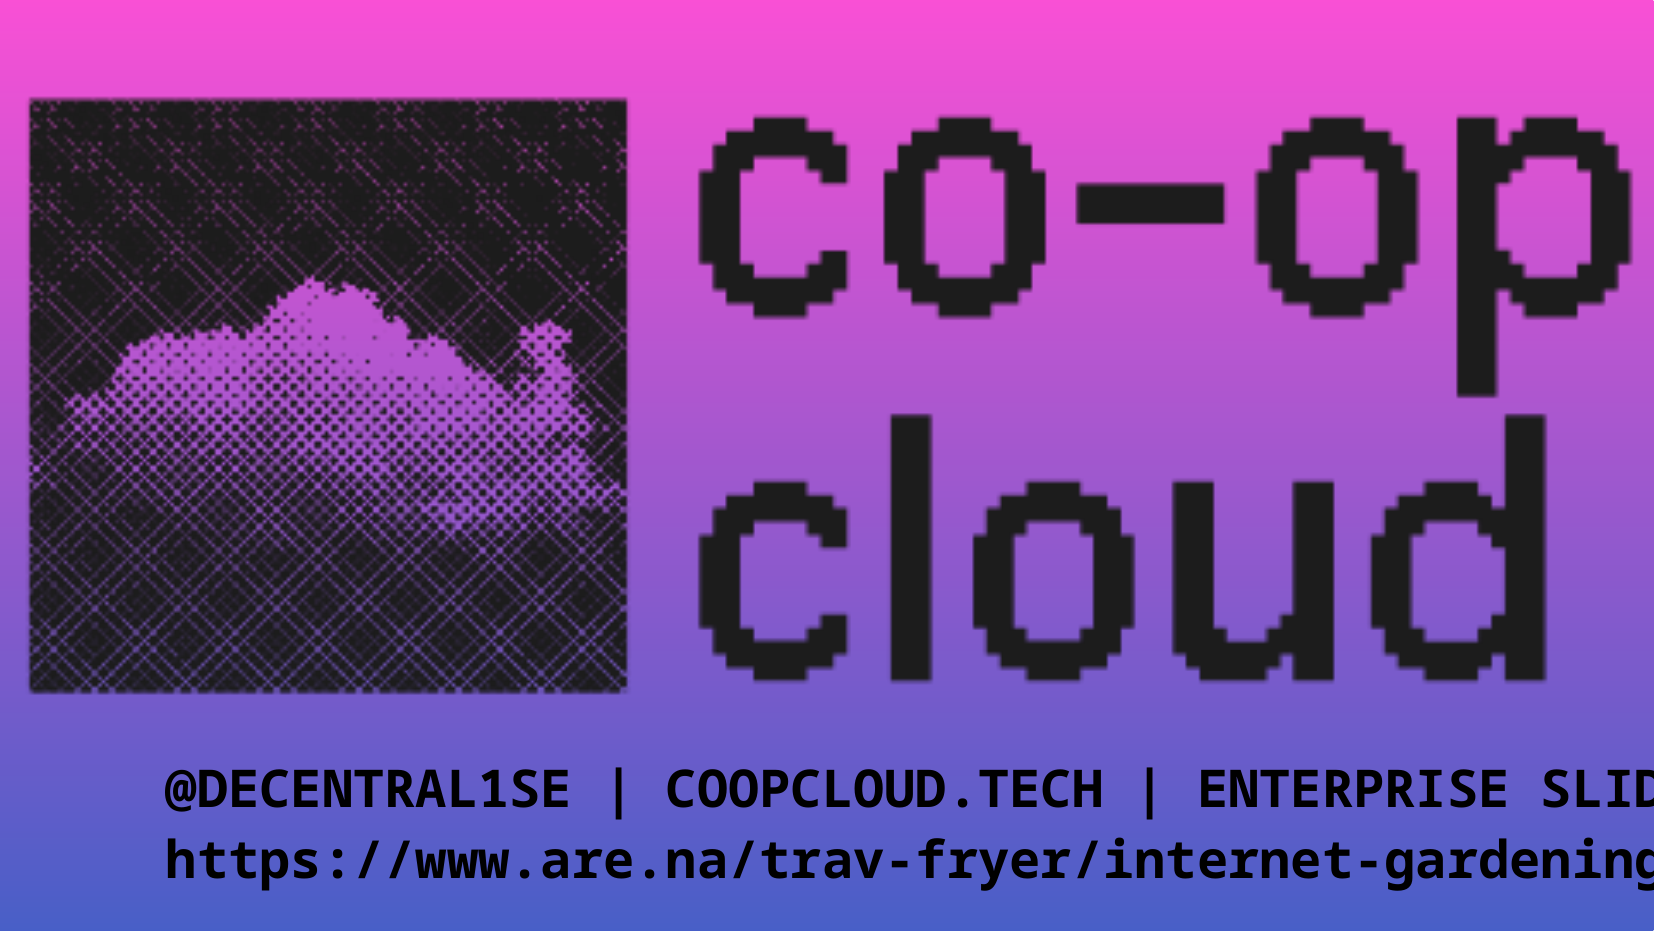

@DECENTRAL1SE | COOPCLOUD.TECH | ENTERPRISE SLIDES
https://www.are.na/trav-fryer/internet-gardening